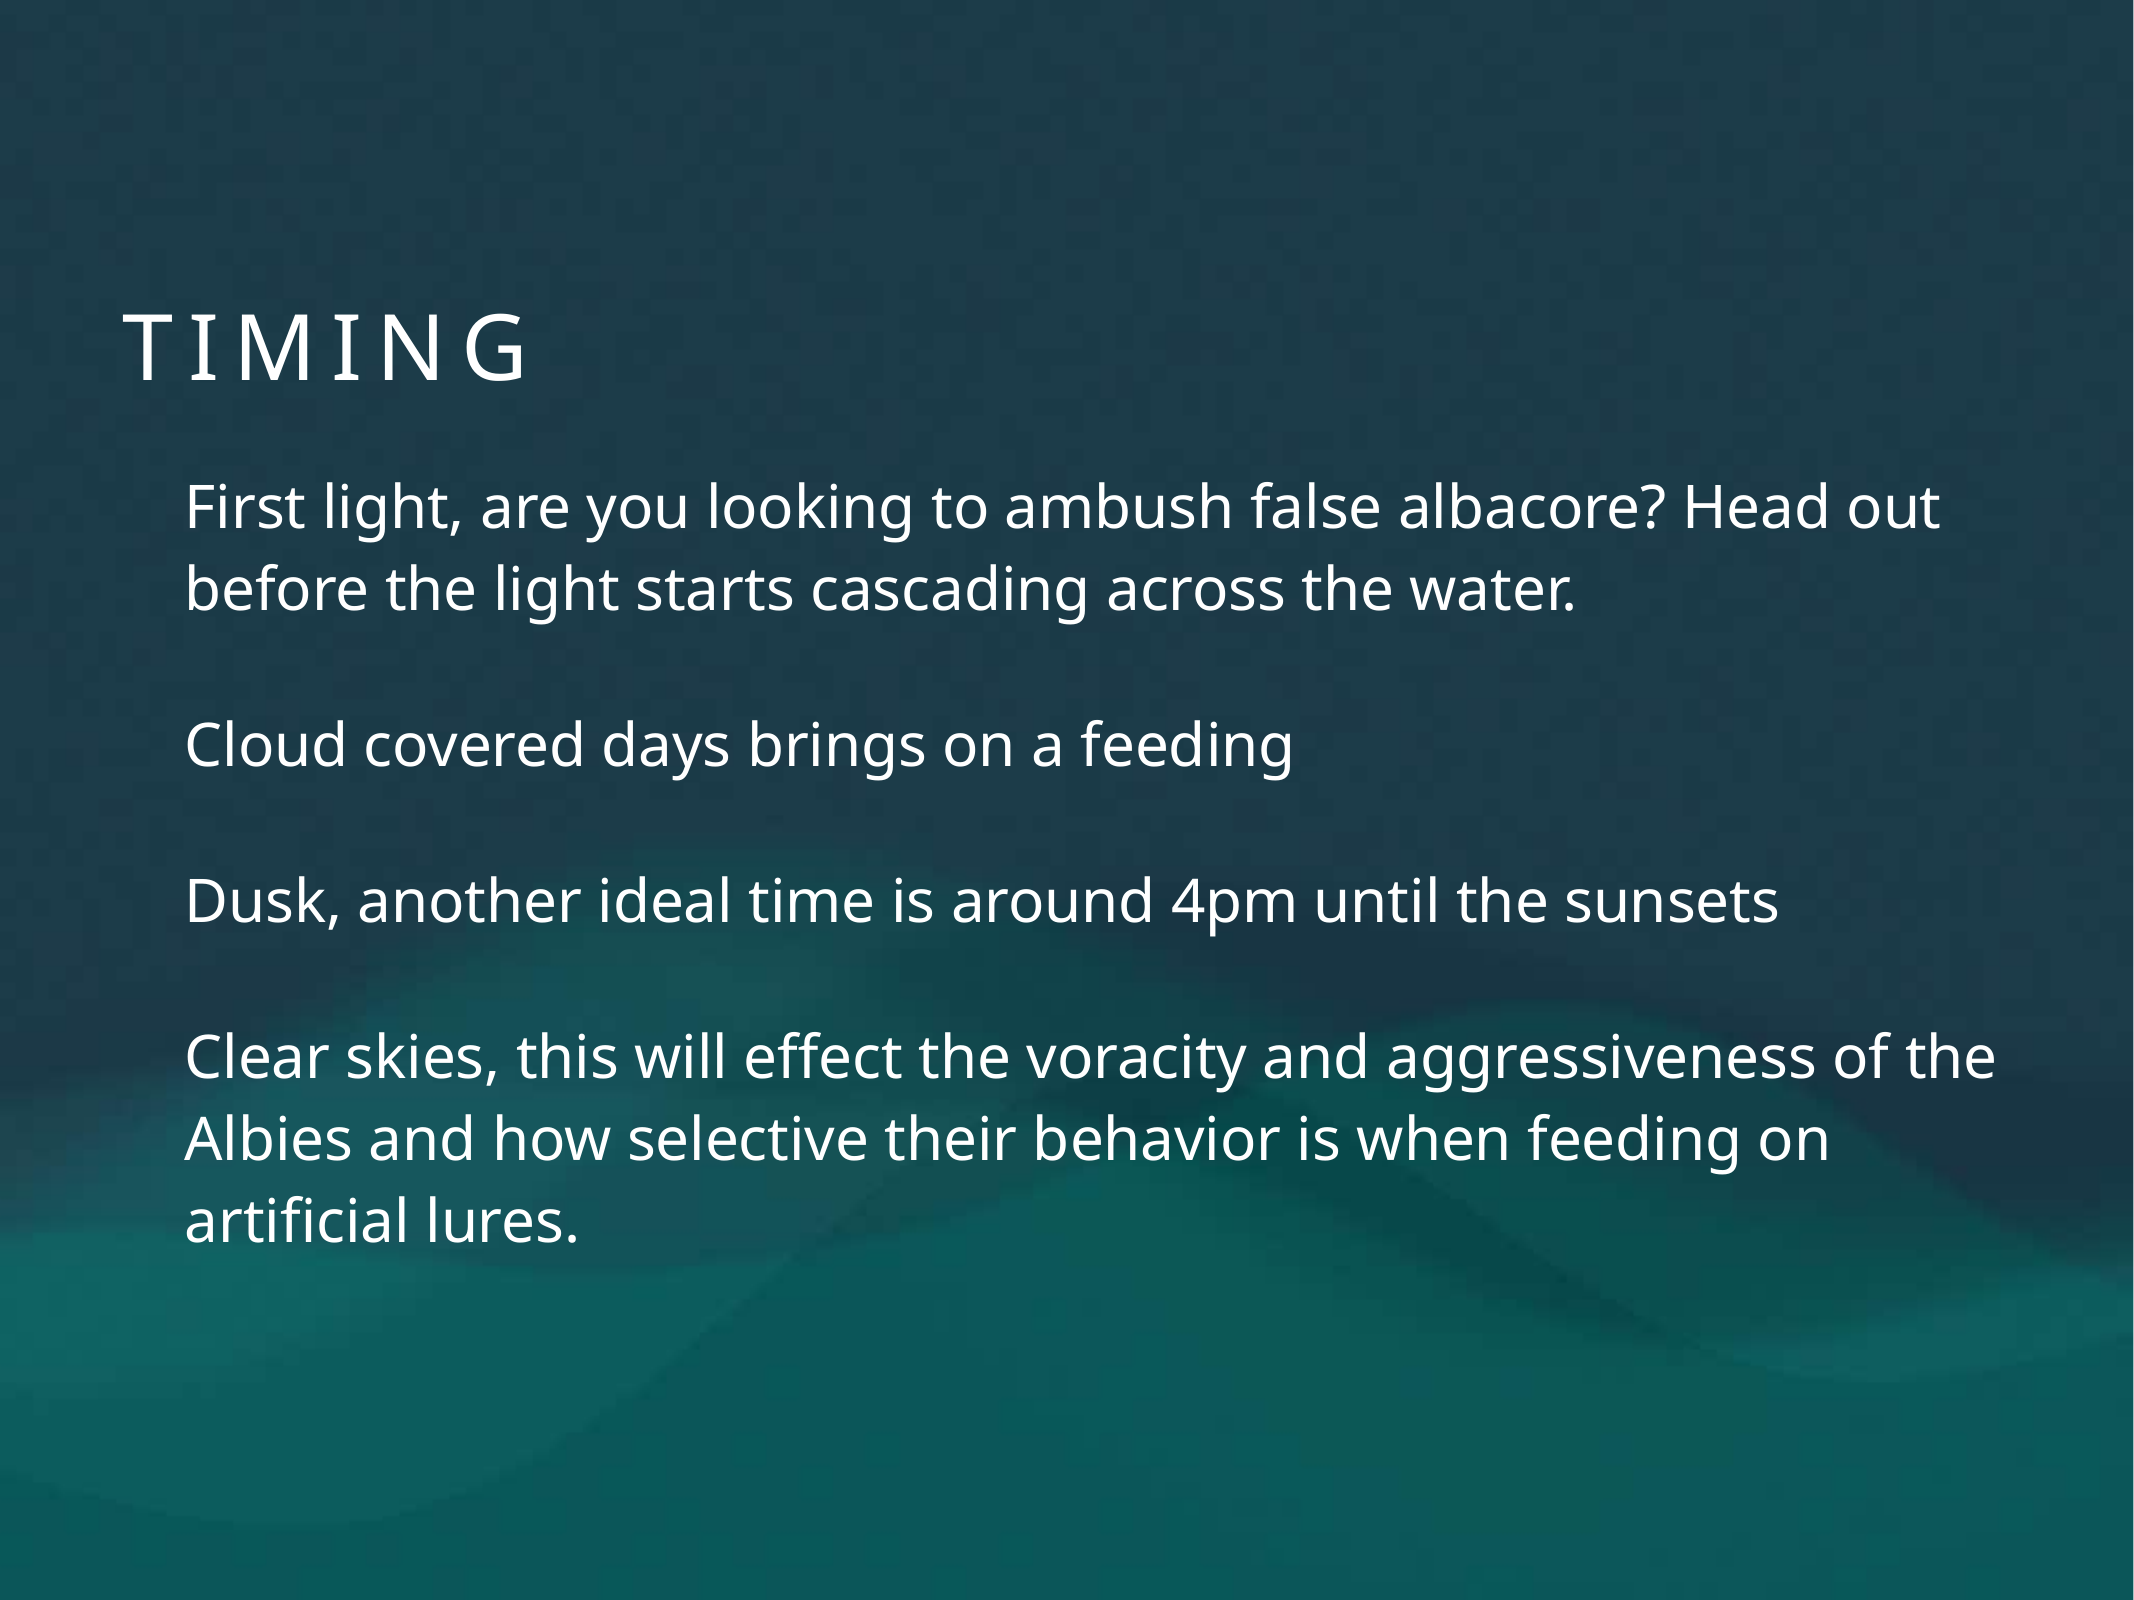

Timing
First light, are you looking to ambush false albacore? Head out before the light starts cascading across the water.
Cloud covered days brings on a feeding
Dusk, another ideal time is around 4pm until the sunsets
Clear skies, this will effect the voracity and aggressiveness of the Albies and how selective their behavior is when feeding on artificial lures.